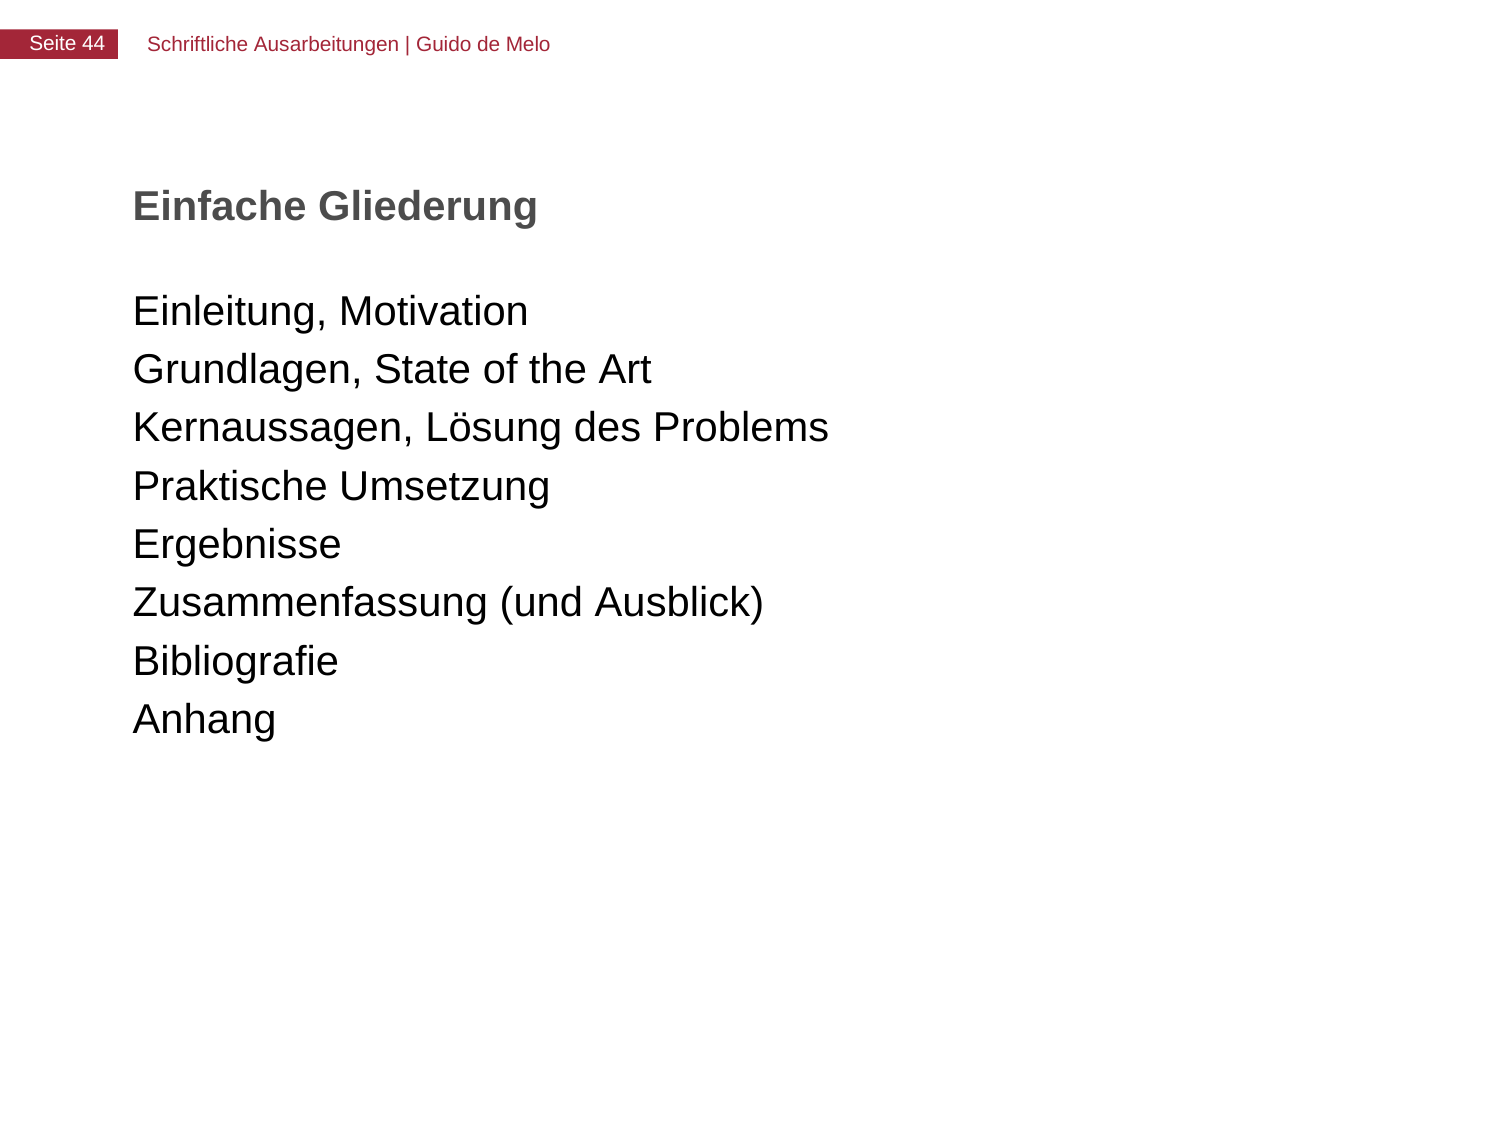

# Einfache Gliederung
Einleitung, Motivation
Grundlagen, State of the Art
Kernaussagen, Lösung des Problems
Praktische Umsetzung
Ergebnisse
Zusammenfassung (und Ausblick)
Bibliografie
Anhang